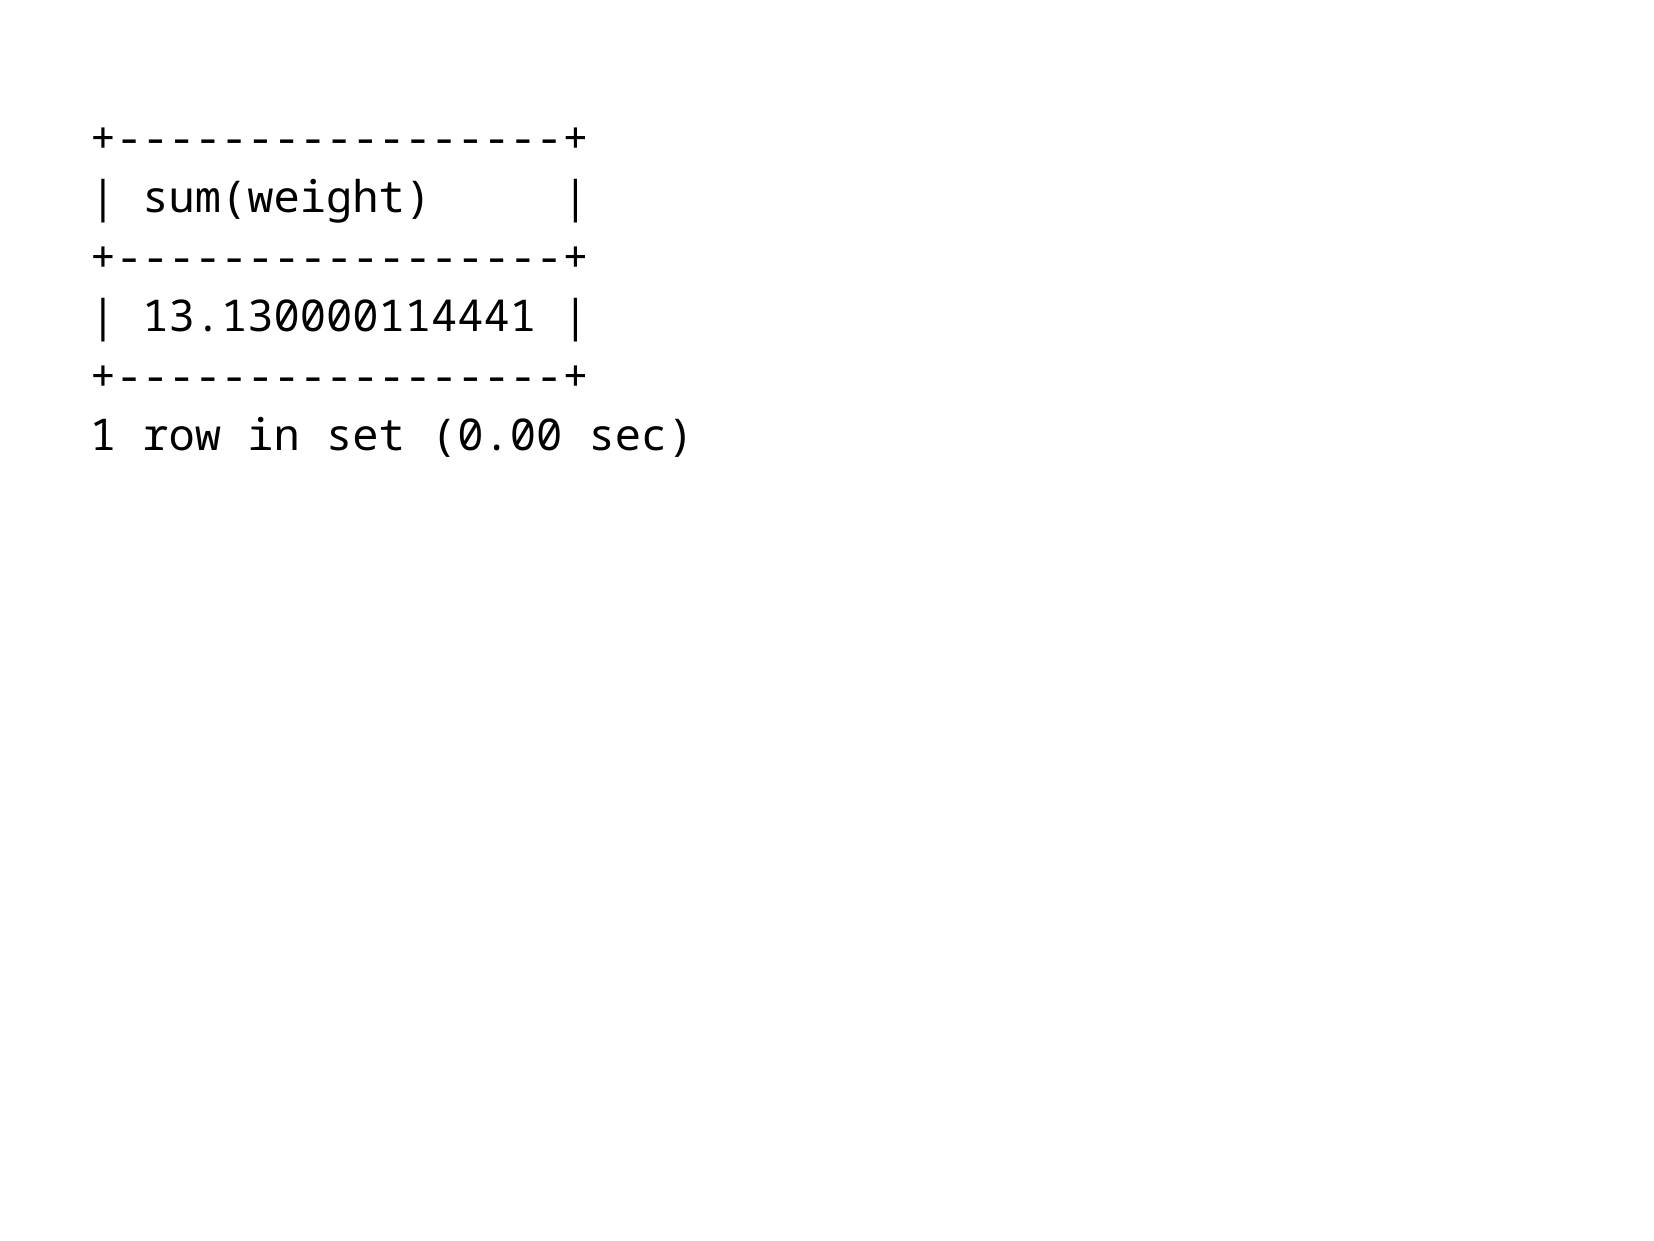

+-----------------+
| sum(weight) |
+-----------------+
| 13.130000114441 |
+-----------------+
1 row in set (0.00 sec)